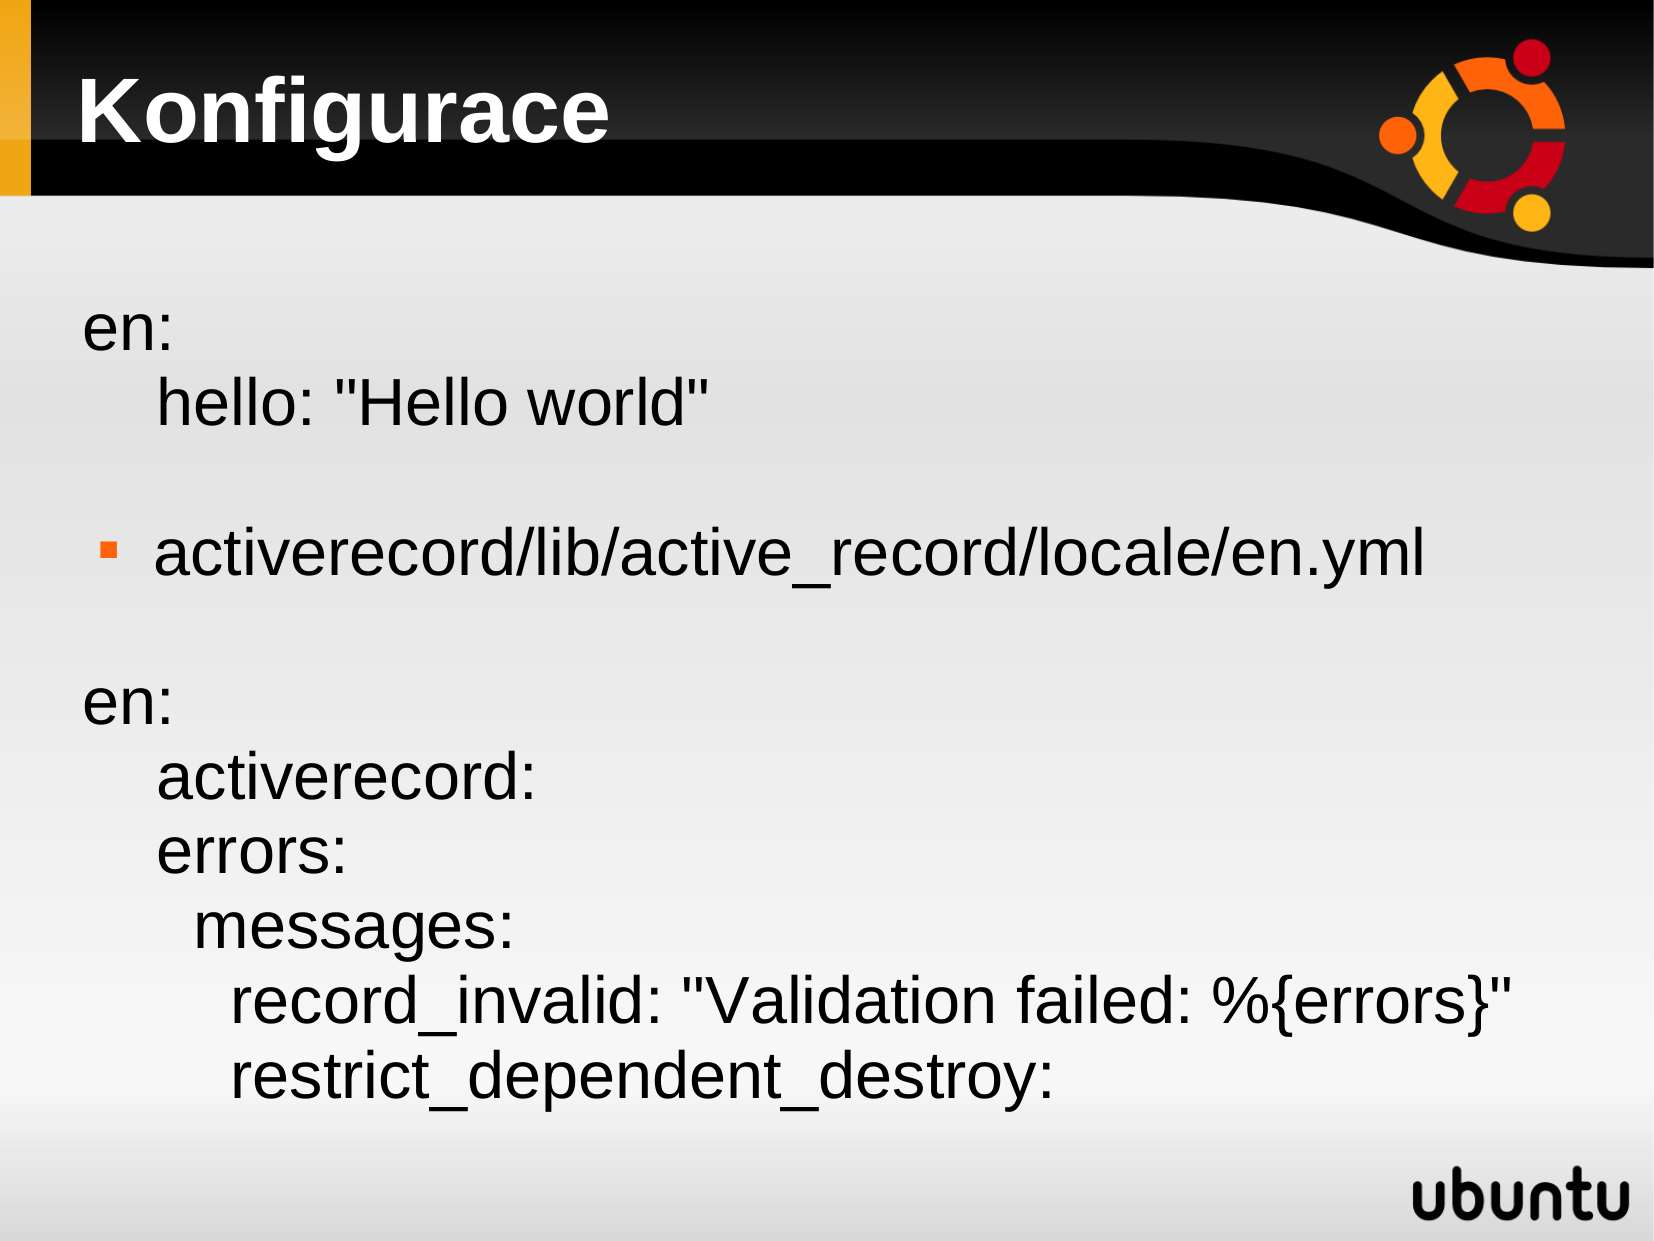

# Konfigurace
en:
 hello: "Hello world"
activerecord/lib/active_record/locale/en.yml
en:
 activerecord:
 errors:
 messages:
 record_invalid: "Validation failed: %{errors}"
 restrict_dependent_destroy: